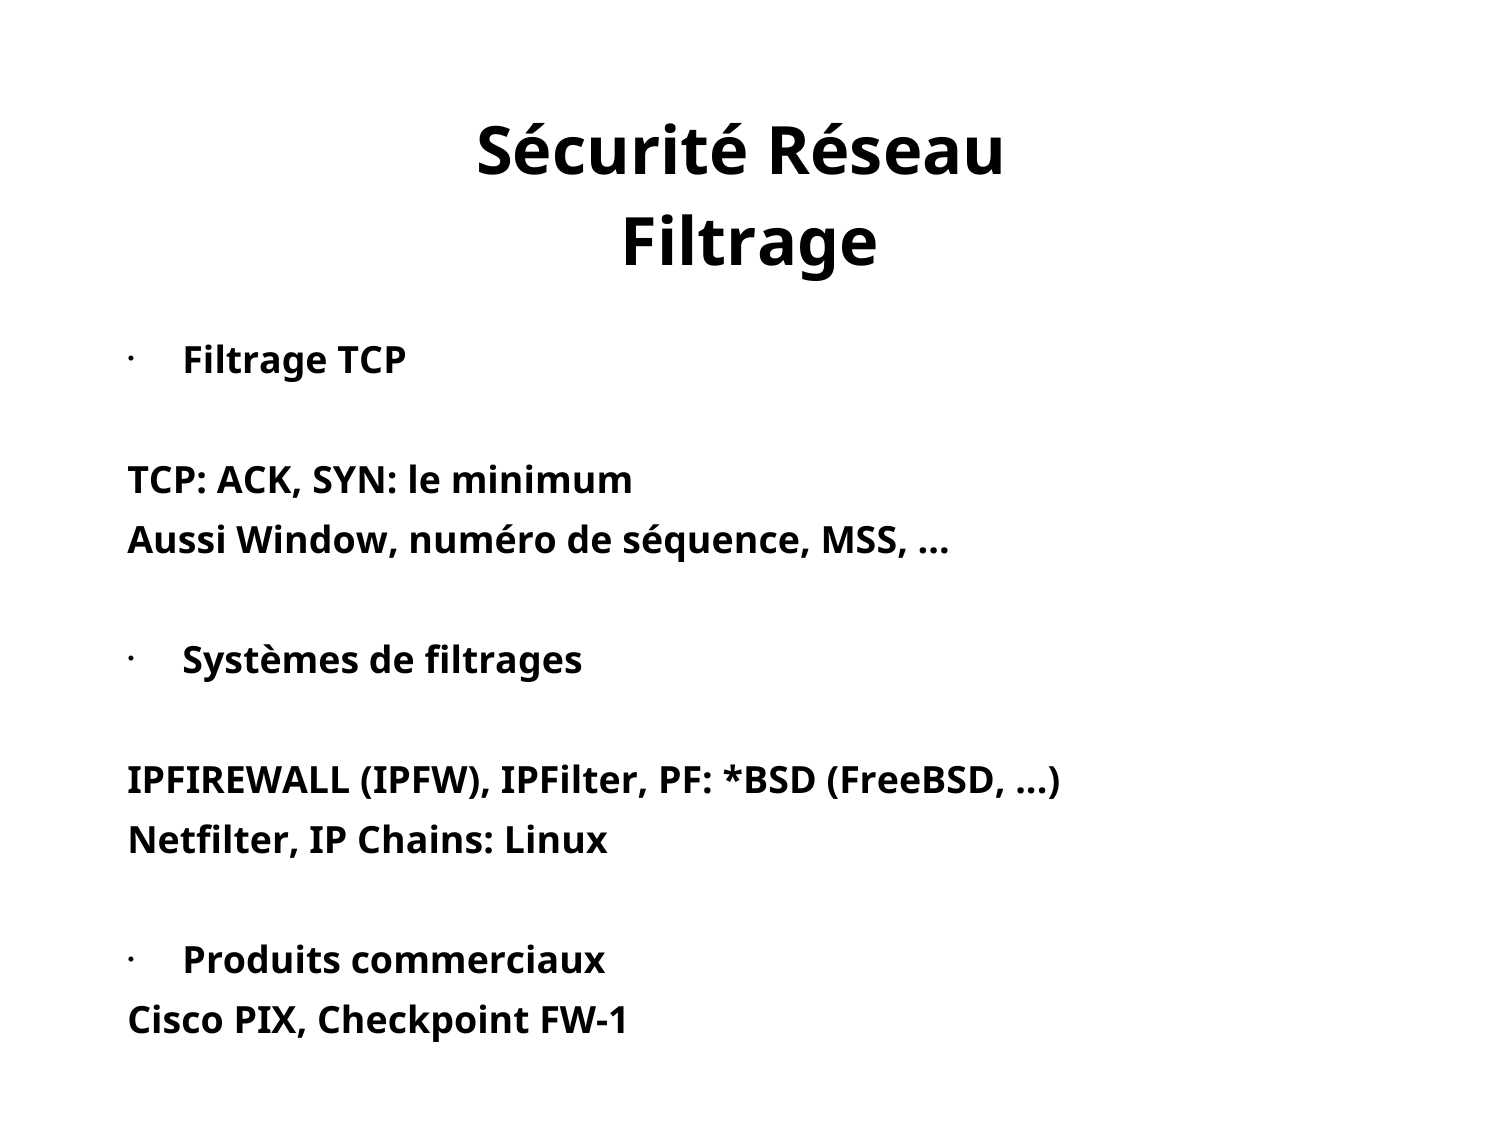

# Sécurité Réseau Filtrage
Filtrage TCP
TCP: ACK, SYN: le minimum
Aussi Window, numéro de séquence, MSS, ...
Systèmes de filtrages
IPFIREWALL (IPFW), IPFilter, PF: *BSD (FreeBSD, ...)
Netfilter, IP Chains: Linux
Produits commerciaux
Cisco PIX, Checkpoint FW-1